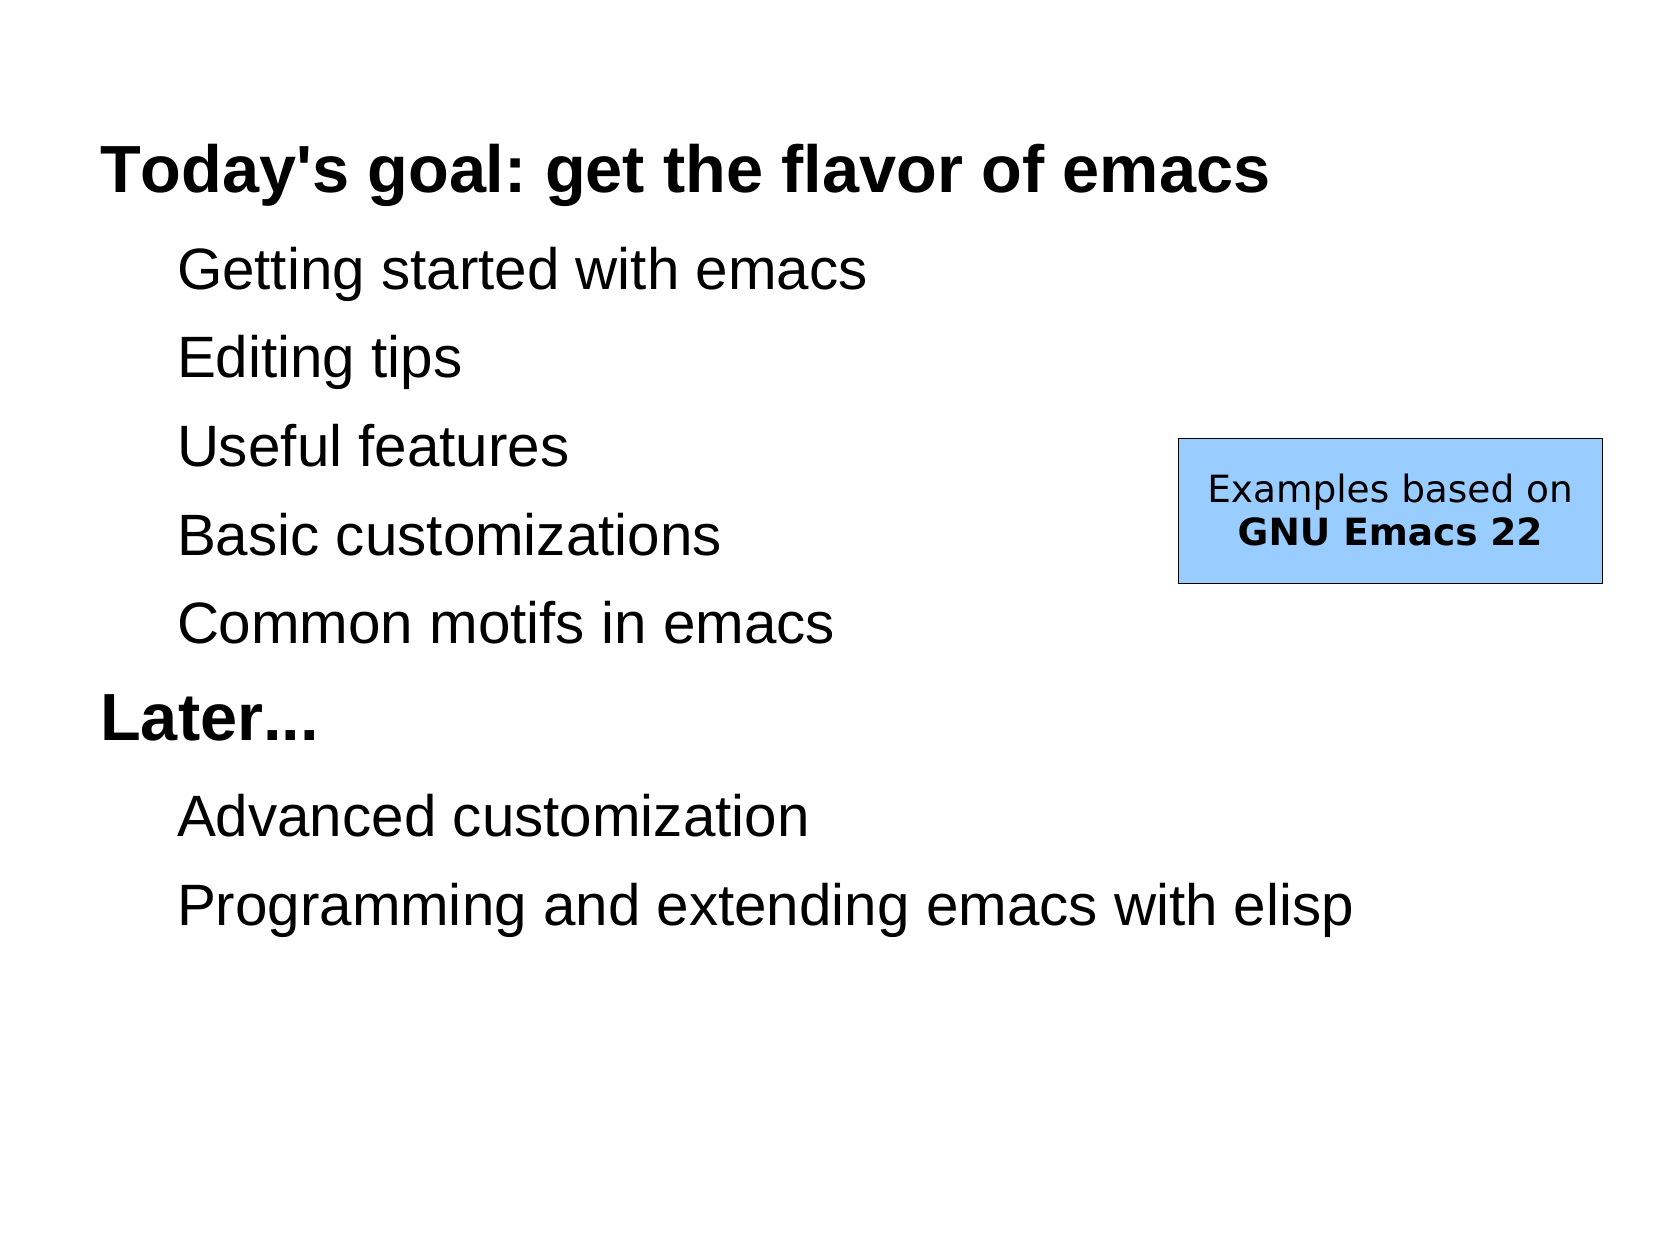

# Today's goal: get the flavor of emacs
Getting started with emacs
Editing tips
Useful features
Basic customizations
Common motifs in emacs
Later...
Advanced customization
Programming and extending emacs with elisp
Examples based on
GNU Emacs 22